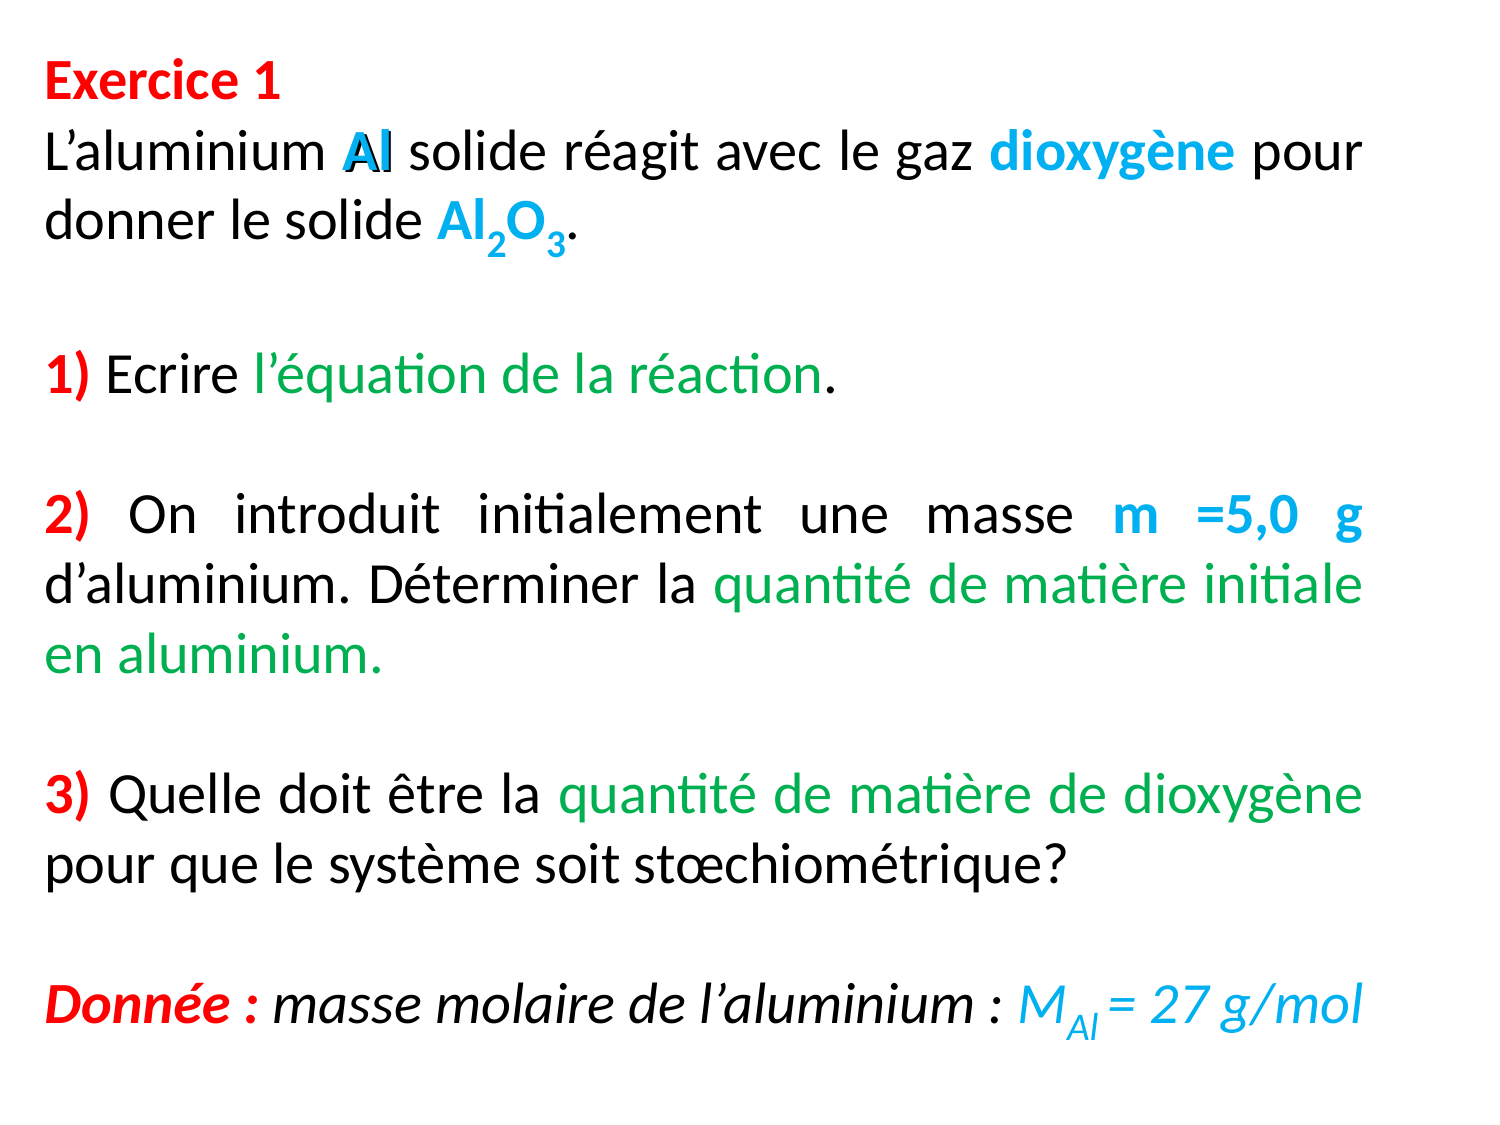

Exercice 1
L’aluminium Al solide réagit avec le gaz dioxygène pour donner le solide Al2O3.
1) Ecrire l’équation de la réaction.
2) On introduit initialement une masse m =5,0 g d’aluminium. Déterminer la quantité de matière initiale en aluminium.
3) Quelle doit être la quantité de matière de dioxygène pour que le système soit stœchiométrique?
Donnée : masse molaire de l’aluminium : MAl = 27 g/mol